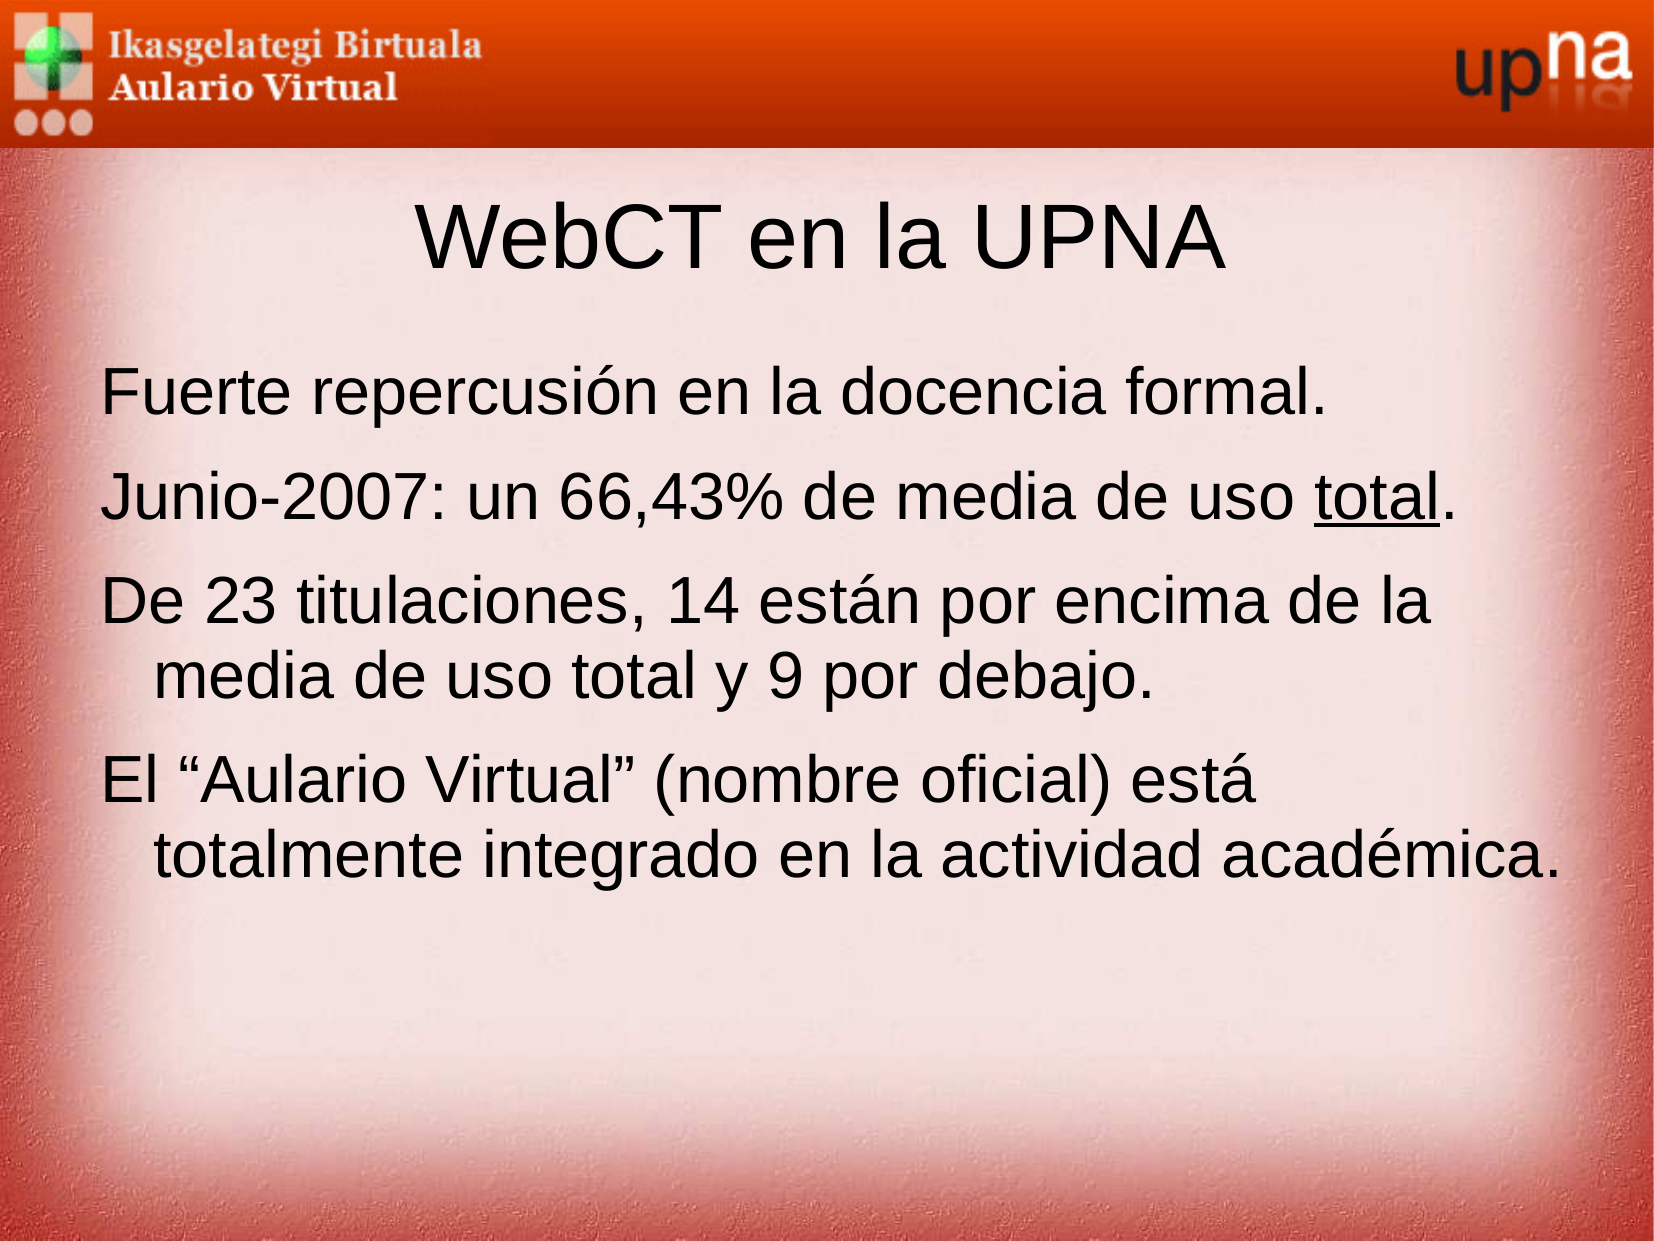

# WebCT en la UPNA
Fuerte repercusión en la docencia formal.
Junio-2007: un 66,43% de media de uso total.
De 23 titulaciones, 14 están por encima de la media de uso total y 9 por debajo.
El “Aulario Virtual” (nombre oficial) está totalmente integrado en la actividad académica.